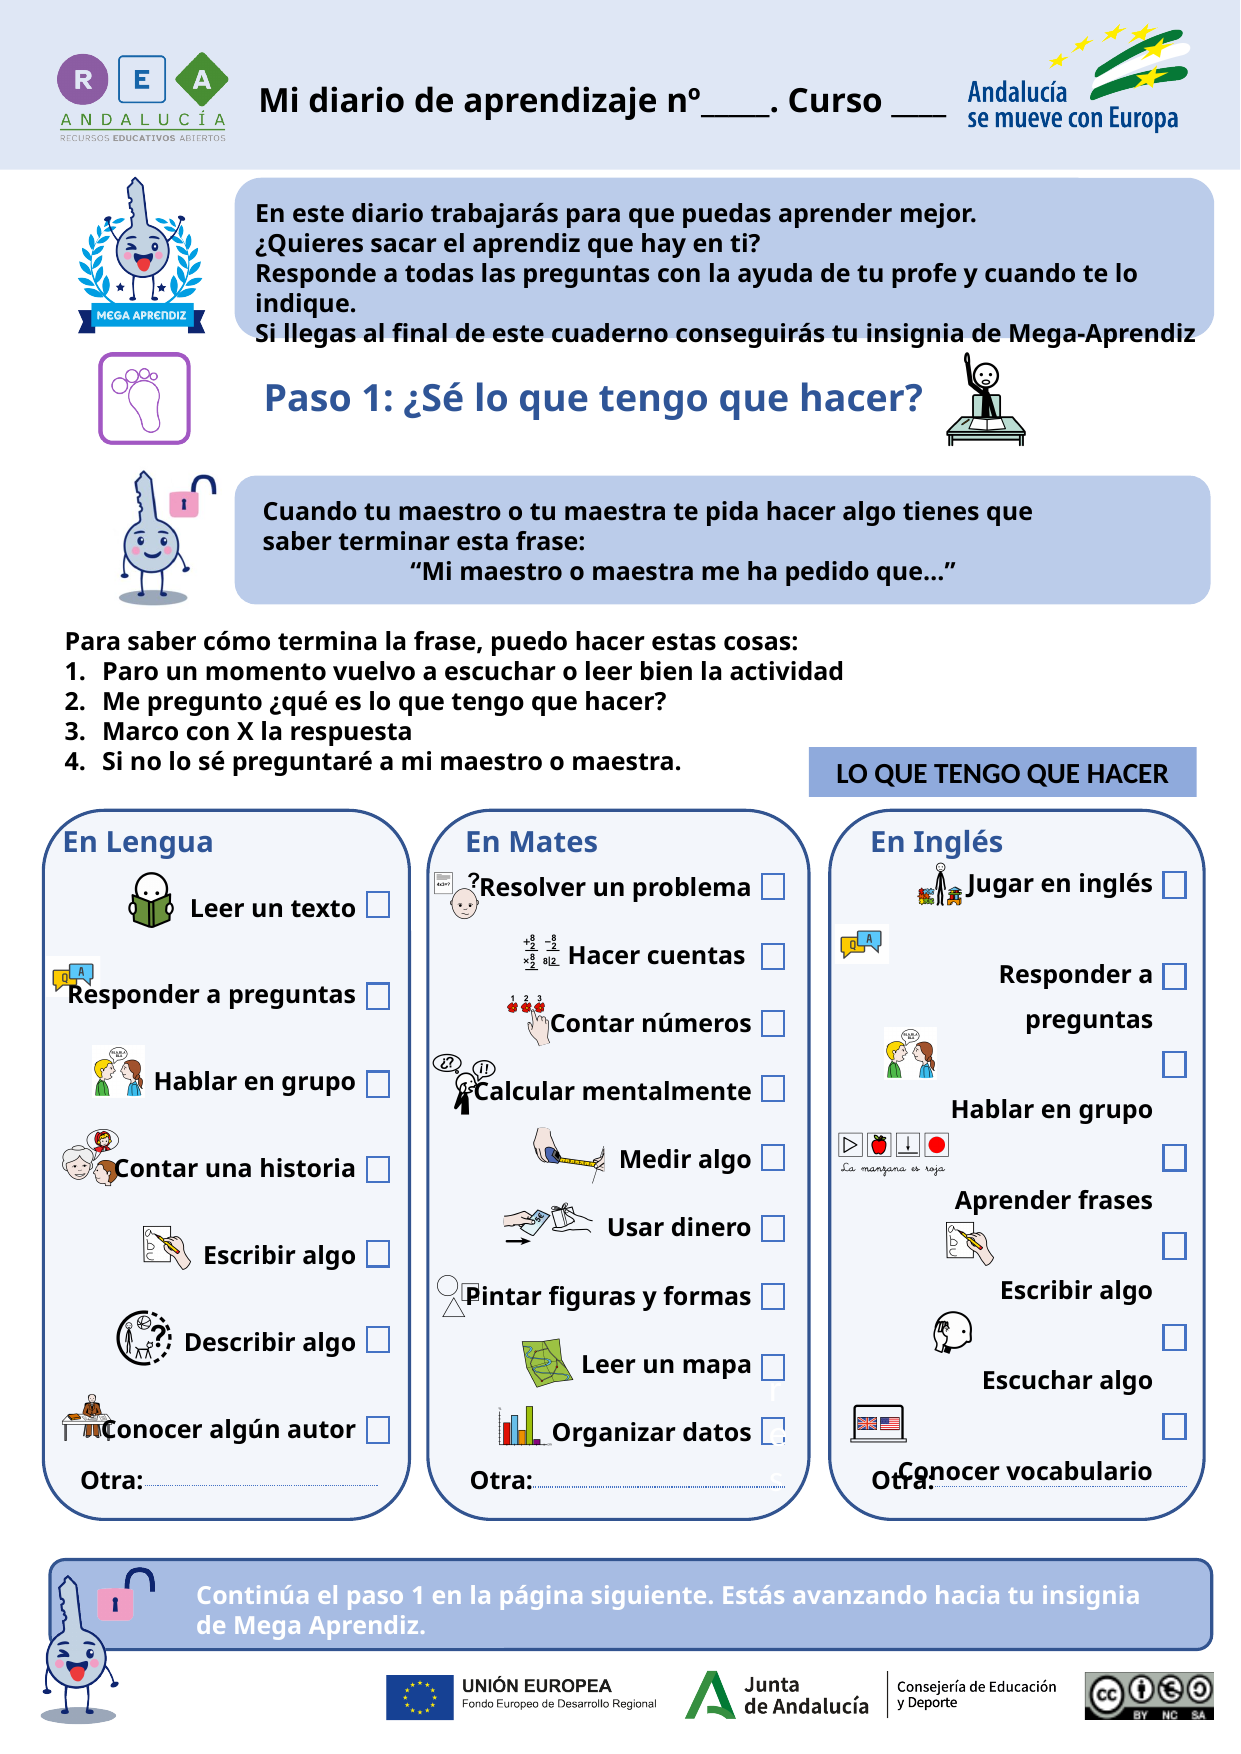

Mi diario de aprendizaje nº_____. Curso ____
En este diario trabajarás para que puedas aprender mejor.
¿Quieres sacar el aprendiz que hay en ti?
Responde a todas las preguntas con la ayuda de tu profe y cuando te lo indique.
Si llegas al final de este cuaderno conseguirás tu insignia de Mega-Aprendiz
Paso 1: ¿Sé lo que tengo que hacer?
Cuando tu maestro o tu maestra te pida hacer algo tienes que saber terminar esta frase:
		“Mi maestro o maestra me ha pedido que…”
Para saber cómo termina la frase, puedo hacer estas cosas:
Paro un momento vuelvo a escuchar o leer bien la actividad
Me pregunto ¿qué es lo que tengo que hacer?
Marco con X la respuesta
Si no lo sé preguntaré a mi maestro o maestra.
LO QUE TENGO QUE HACER
En Lengua
En Mates
En Inglés
Jugar en inglés
Responder a preguntas
Hablar en grupo
Aprender frases
Escribir algo
Escuchar algo
Conocer vocabulario
Resolver un problema
Hacer cuentas
Contar números
Calcular mentalmente
Medir algo
Usar dinero
Pintar figuras y formas
Leer un mapa
Organizar datos
Leer un texto
Responder a preguntas
Hablar en grupo
Contar una historia
Escribir algo
Describir algo
Conocer algún autor
res
Otra:
Otra:
Otra:
Continúa el paso 1 en la página siguiente. Estás avanzando hacia tu insignia de Mega Aprendiz.